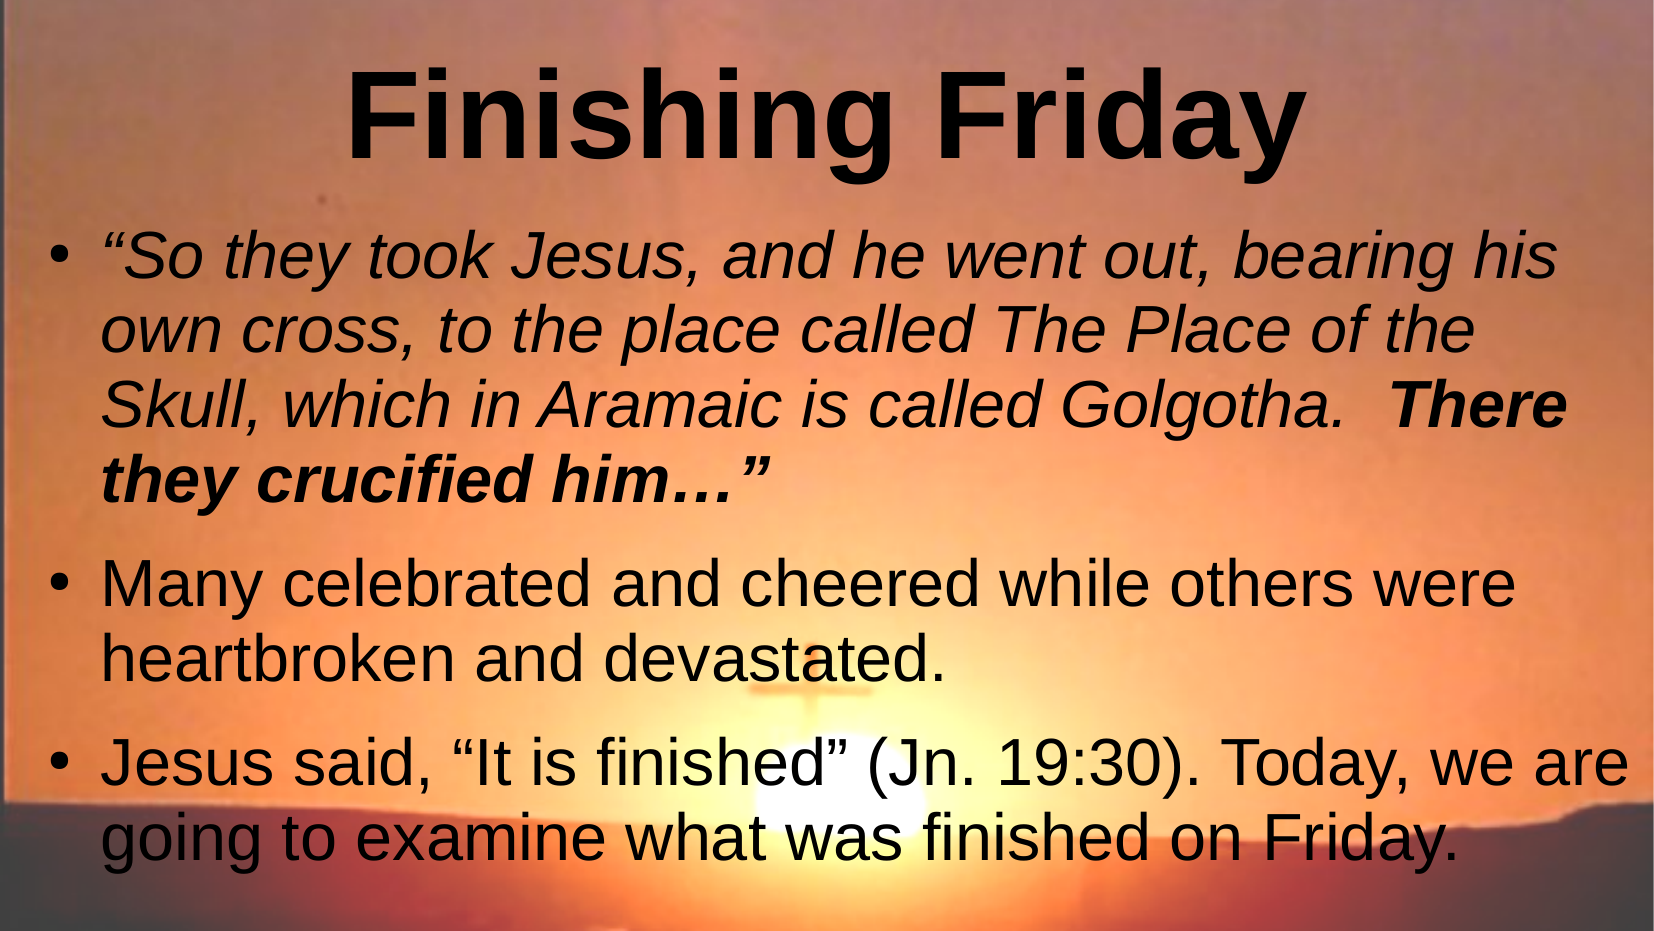

# Finishing Friday
“So they took Jesus, and he went out, bearing his own cross, to the place called The Place of the Skull, which in Aramaic is called Golgotha. There they crucified him…”
Many celebrated and cheered while others were heartbroken and devastated.
Jesus said, “It is finished” (Jn. 19:30). Today, we are going to examine what was finished on Friday.